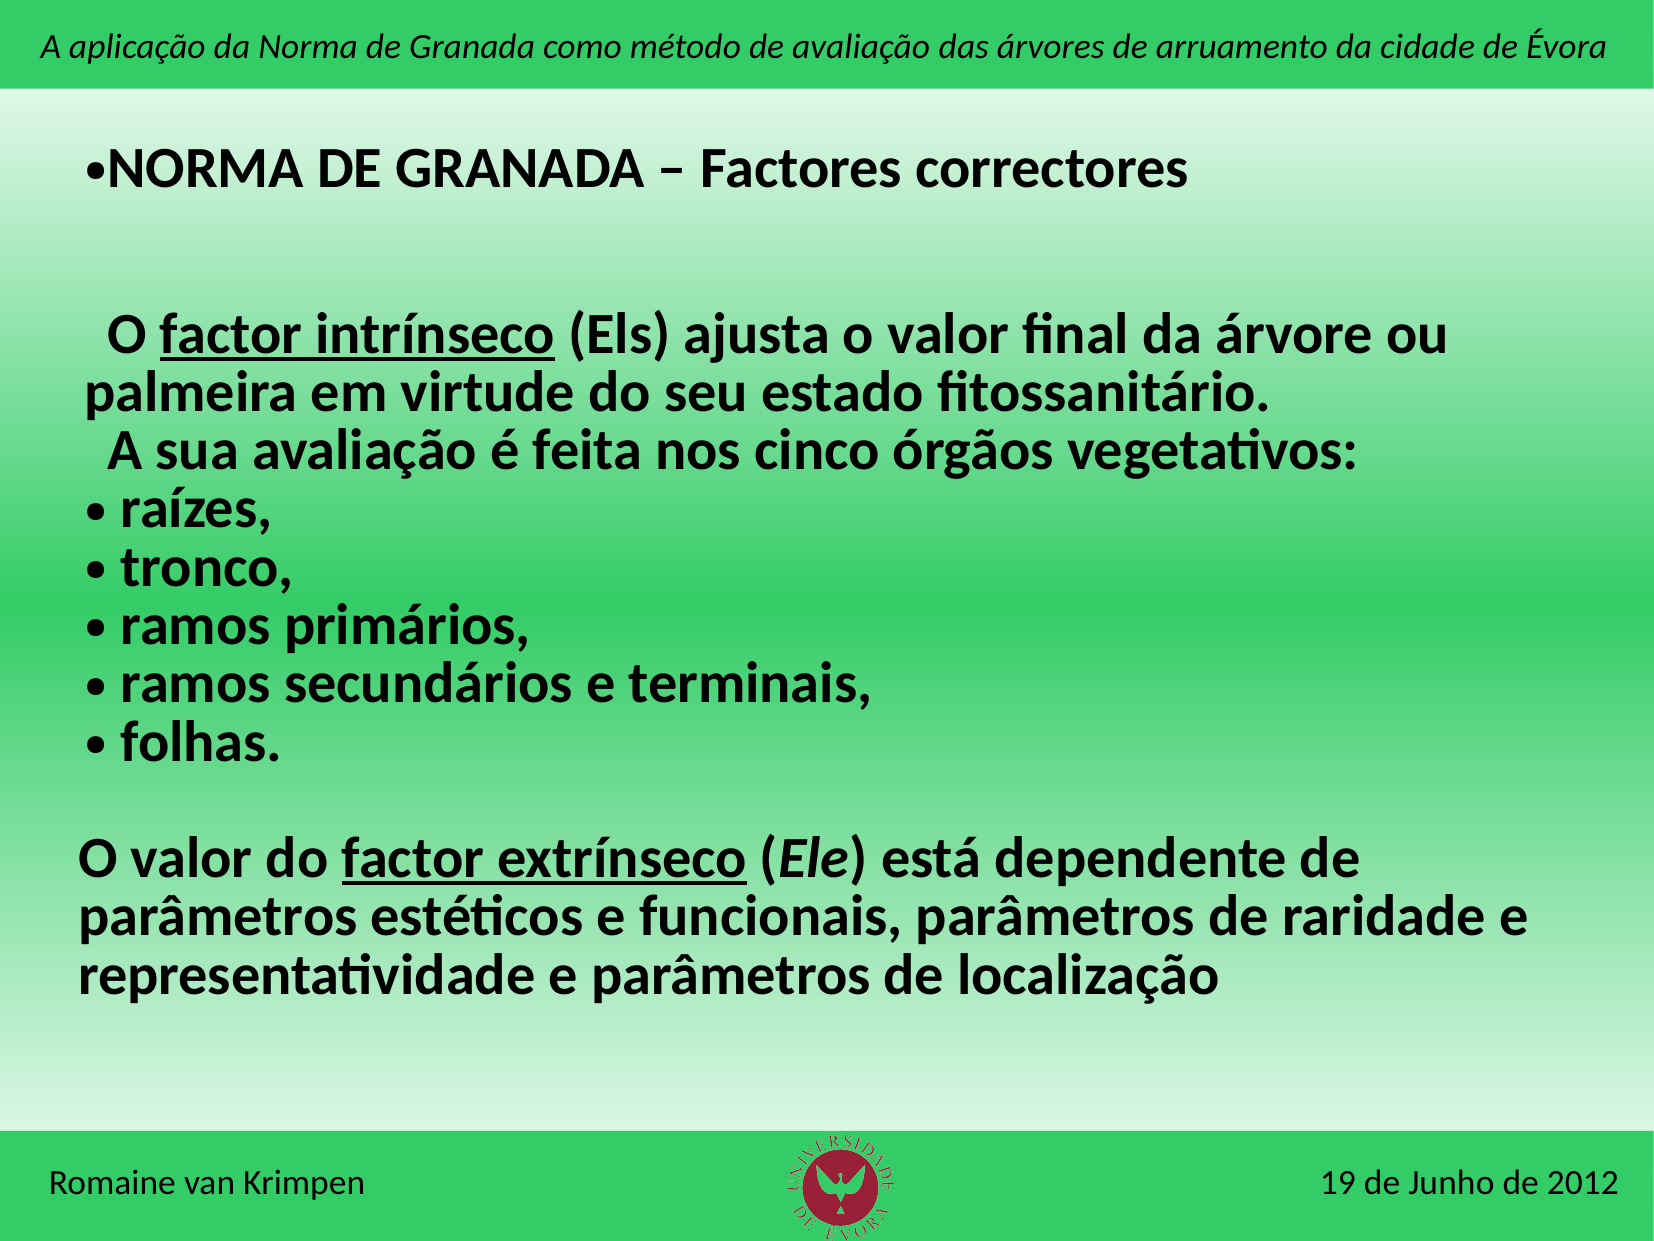

NORMA DE GRANADA – Factores correctores
O factor intrínseco (Els) ajusta o valor final da árvore ou palmeira em virtude do seu estado fitossanitário.
A sua avaliação é feita nos cinco órgãos vegetativos:
 raízes,
 tronco,
 ramos primários,
 ramos secundários e terminais,
 folhas.
O valor do factor extrínseco (Ele) está dependente de parâmetros estéticos e funcionais, parâmetros de raridade e representatividade e parâmetros de localização